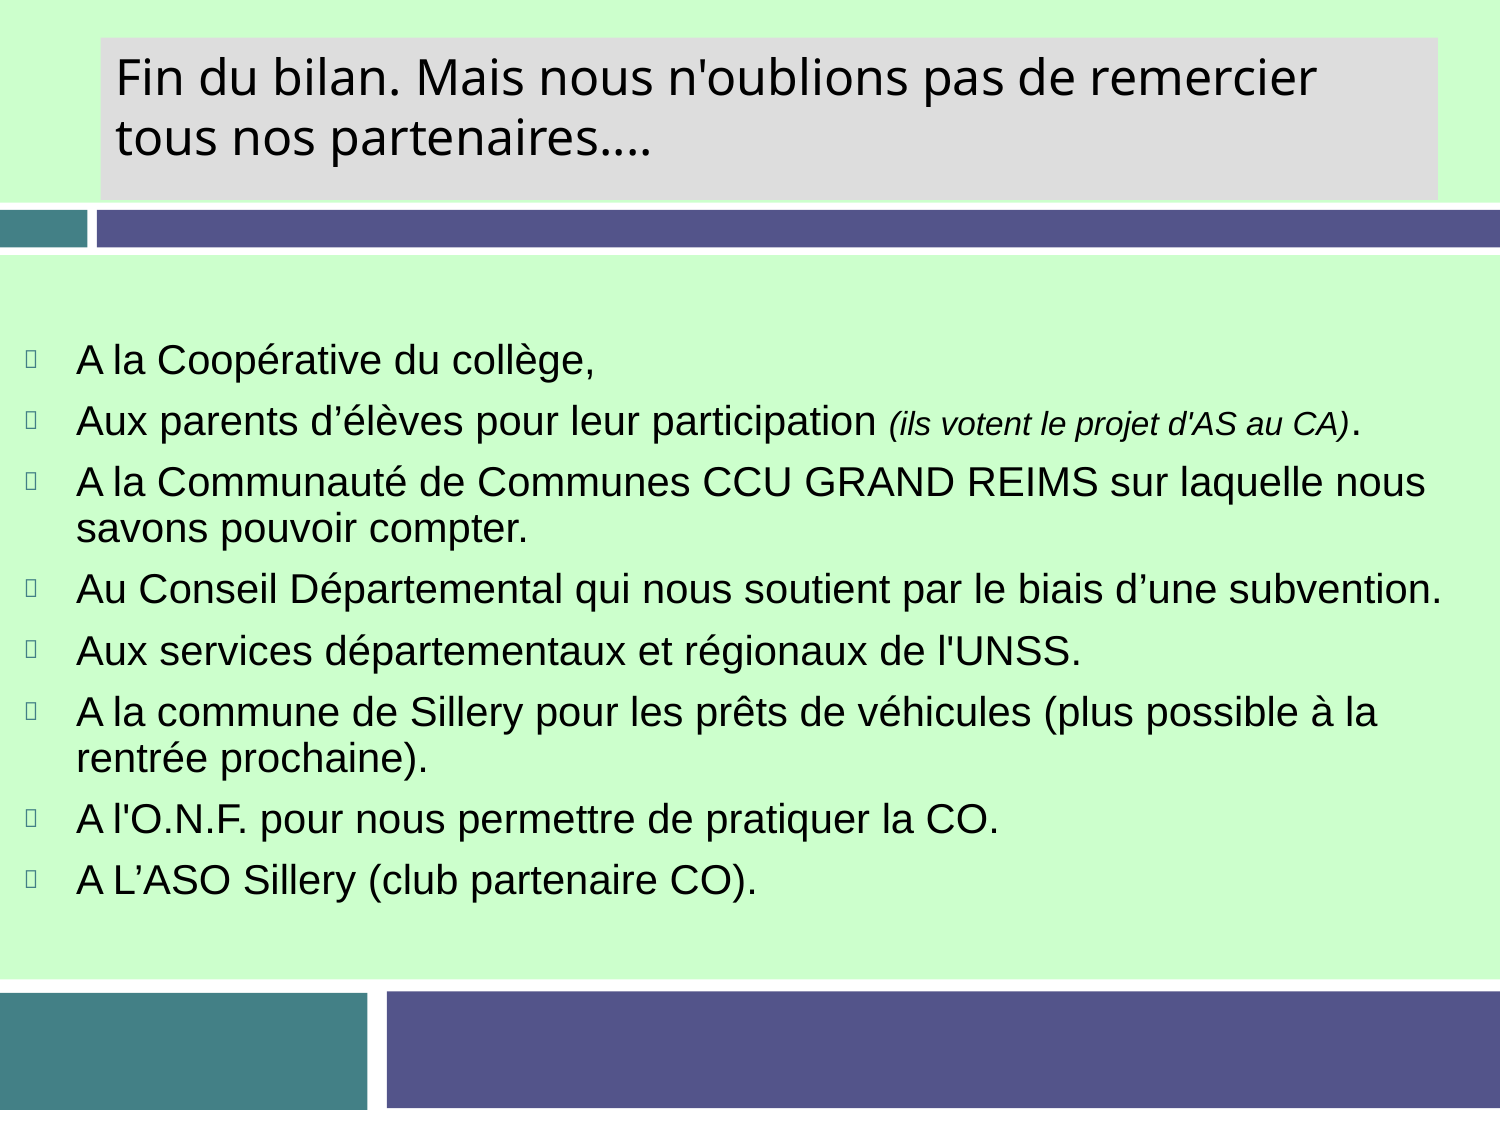

# Fin du bilan. Mais nous n'oublions pas de remercier tous nos partenaires....
A la Coopérative du collège,
Aux parents d’élèves pour leur participation (ils votent le projet d'AS au CA).
A la Communauté de Communes CCU GRAND REIMS sur laquelle nous savons pouvoir compter.
Au Conseil Départemental qui nous soutient par le biais d’une subvention.
Aux services départementaux et régionaux de l'UNSS.
A la commune de Sillery pour les prêts de véhicules (plus possible à la rentrée prochaine).
A l'O.N.F. pour nous permettre de pratiquer la CO.
A L’ASO Sillery (club partenaire CO).